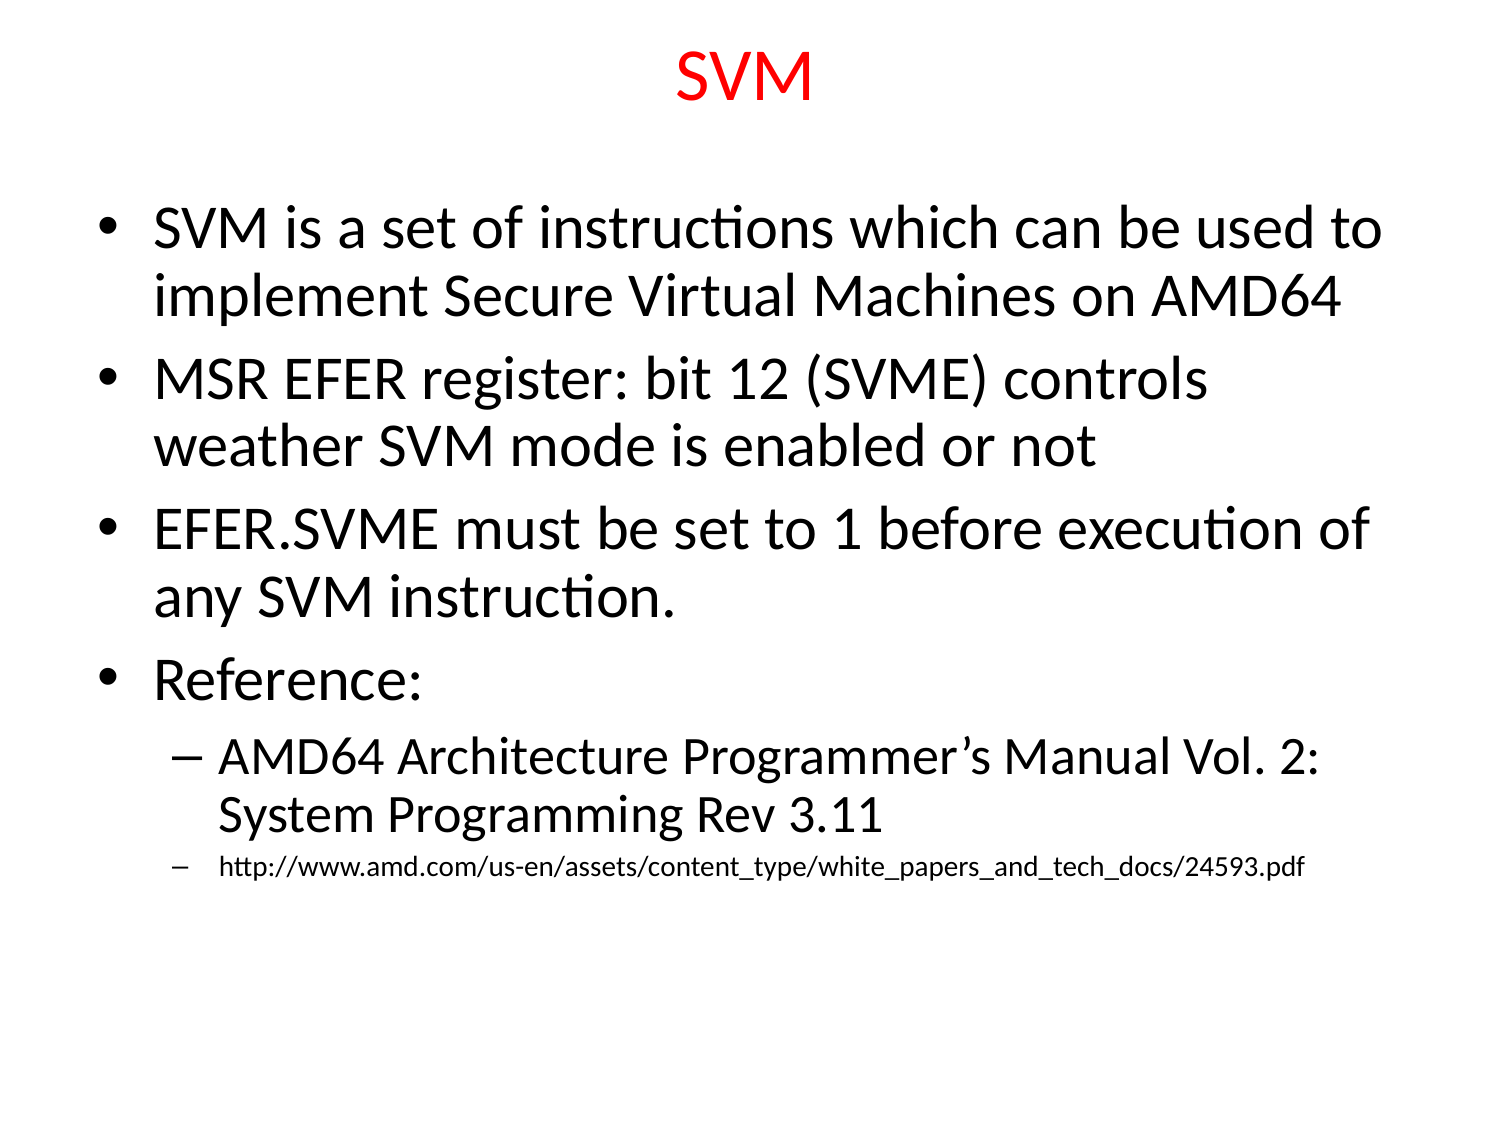

# SVM
SVM is a set of instructions which can be used to implement Secure Virtual Machines on AMD64
MSR EFER register: bit 12 (SVME) controls weather SVM mode is enabled or not
EFER.SVME must be set to 1 before execution of any SVM instruction.
Reference:
AMD64 Architecture Programmer’s Manual Vol. 2: System Programming Rev 3.11
http://www.amd.com/us-en/assets/content_type/white_papers_and_tech_docs/24593.pdf